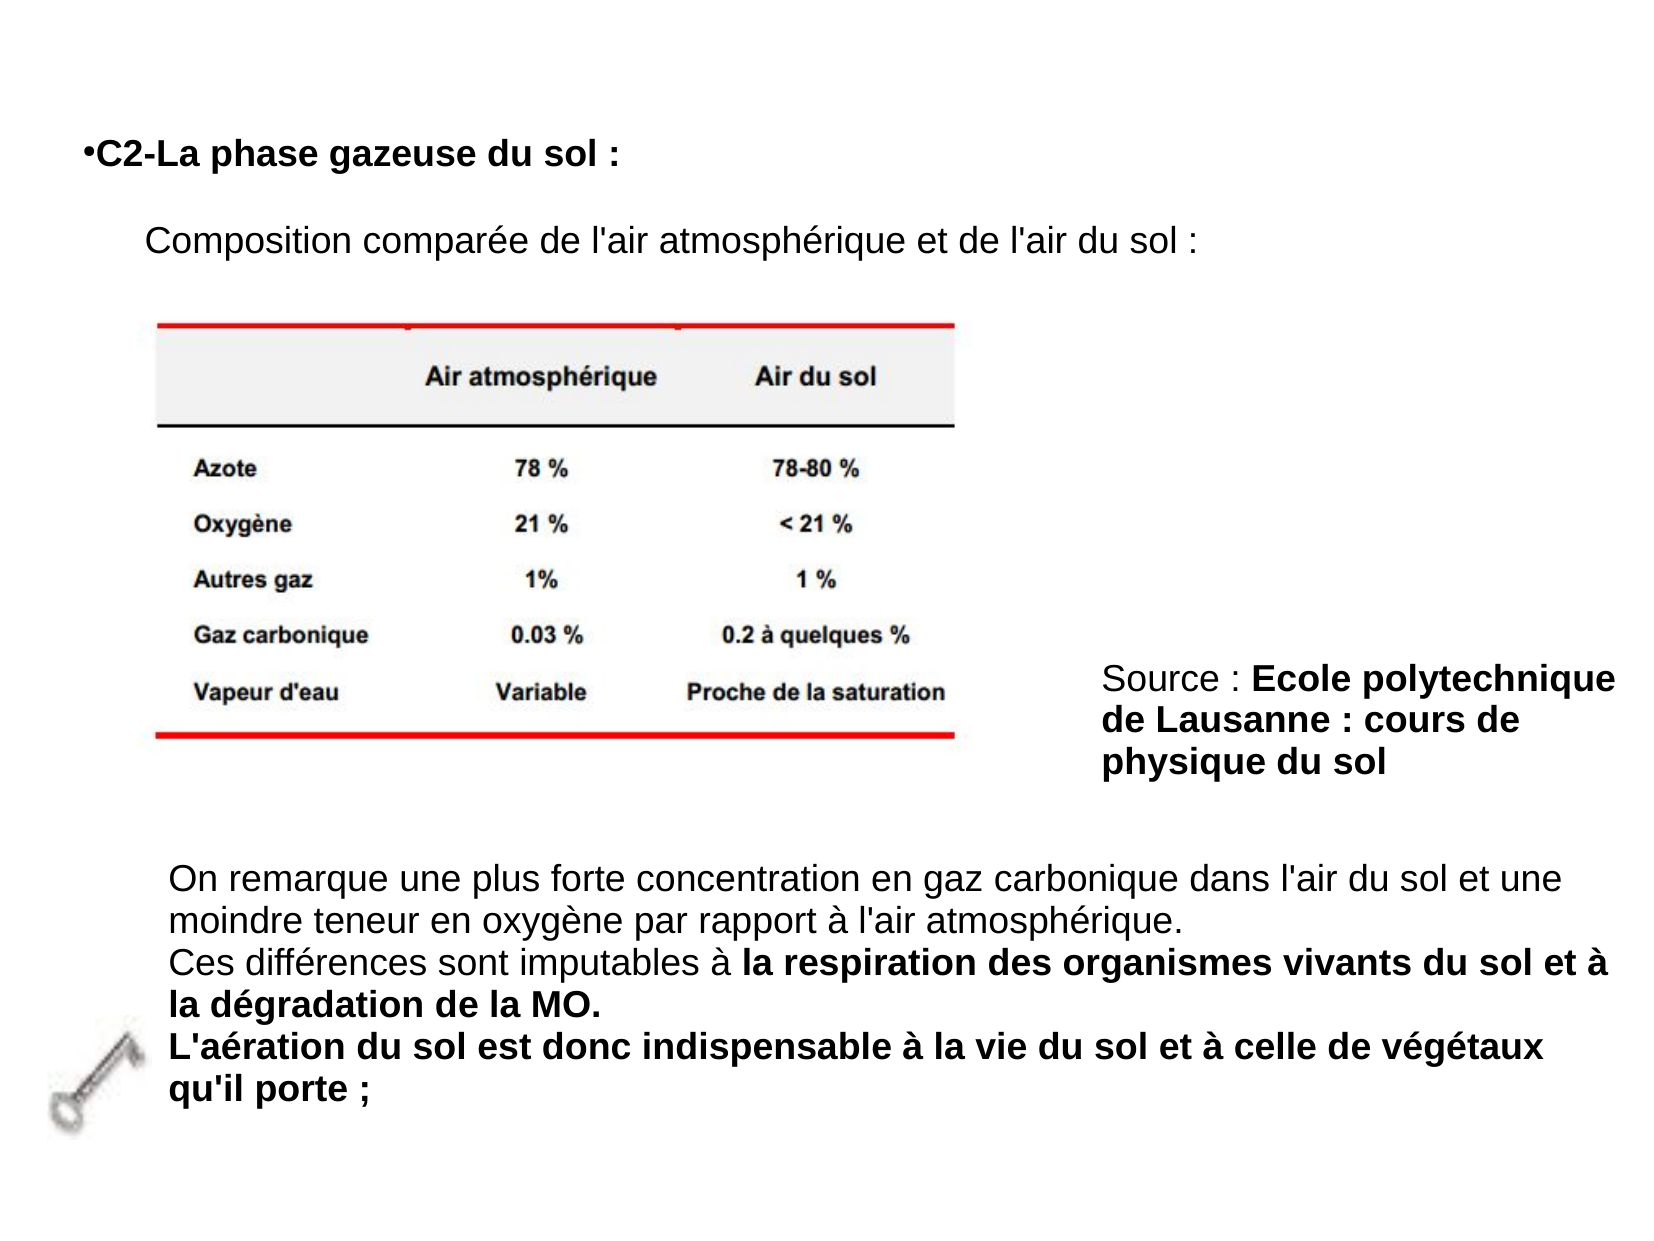

# C2-La phase gazeuse du sol :
Composition comparée de l'air atmosphérique et de l'air du sol :
Source : Ecole polytechnique de Lausanne : cours de physique du sol
On remarque une plus forte concentration en gaz carbonique dans l'air du sol et une moindre teneur en oxygène par rapport à l'air atmosphérique.
Ces différences sont imputables à la respiration des organismes vivants du sol et à la dégradation de la MO.
L'aération du sol est donc indispensable à la vie du sol et à celle de végétaux qu'il porte ;